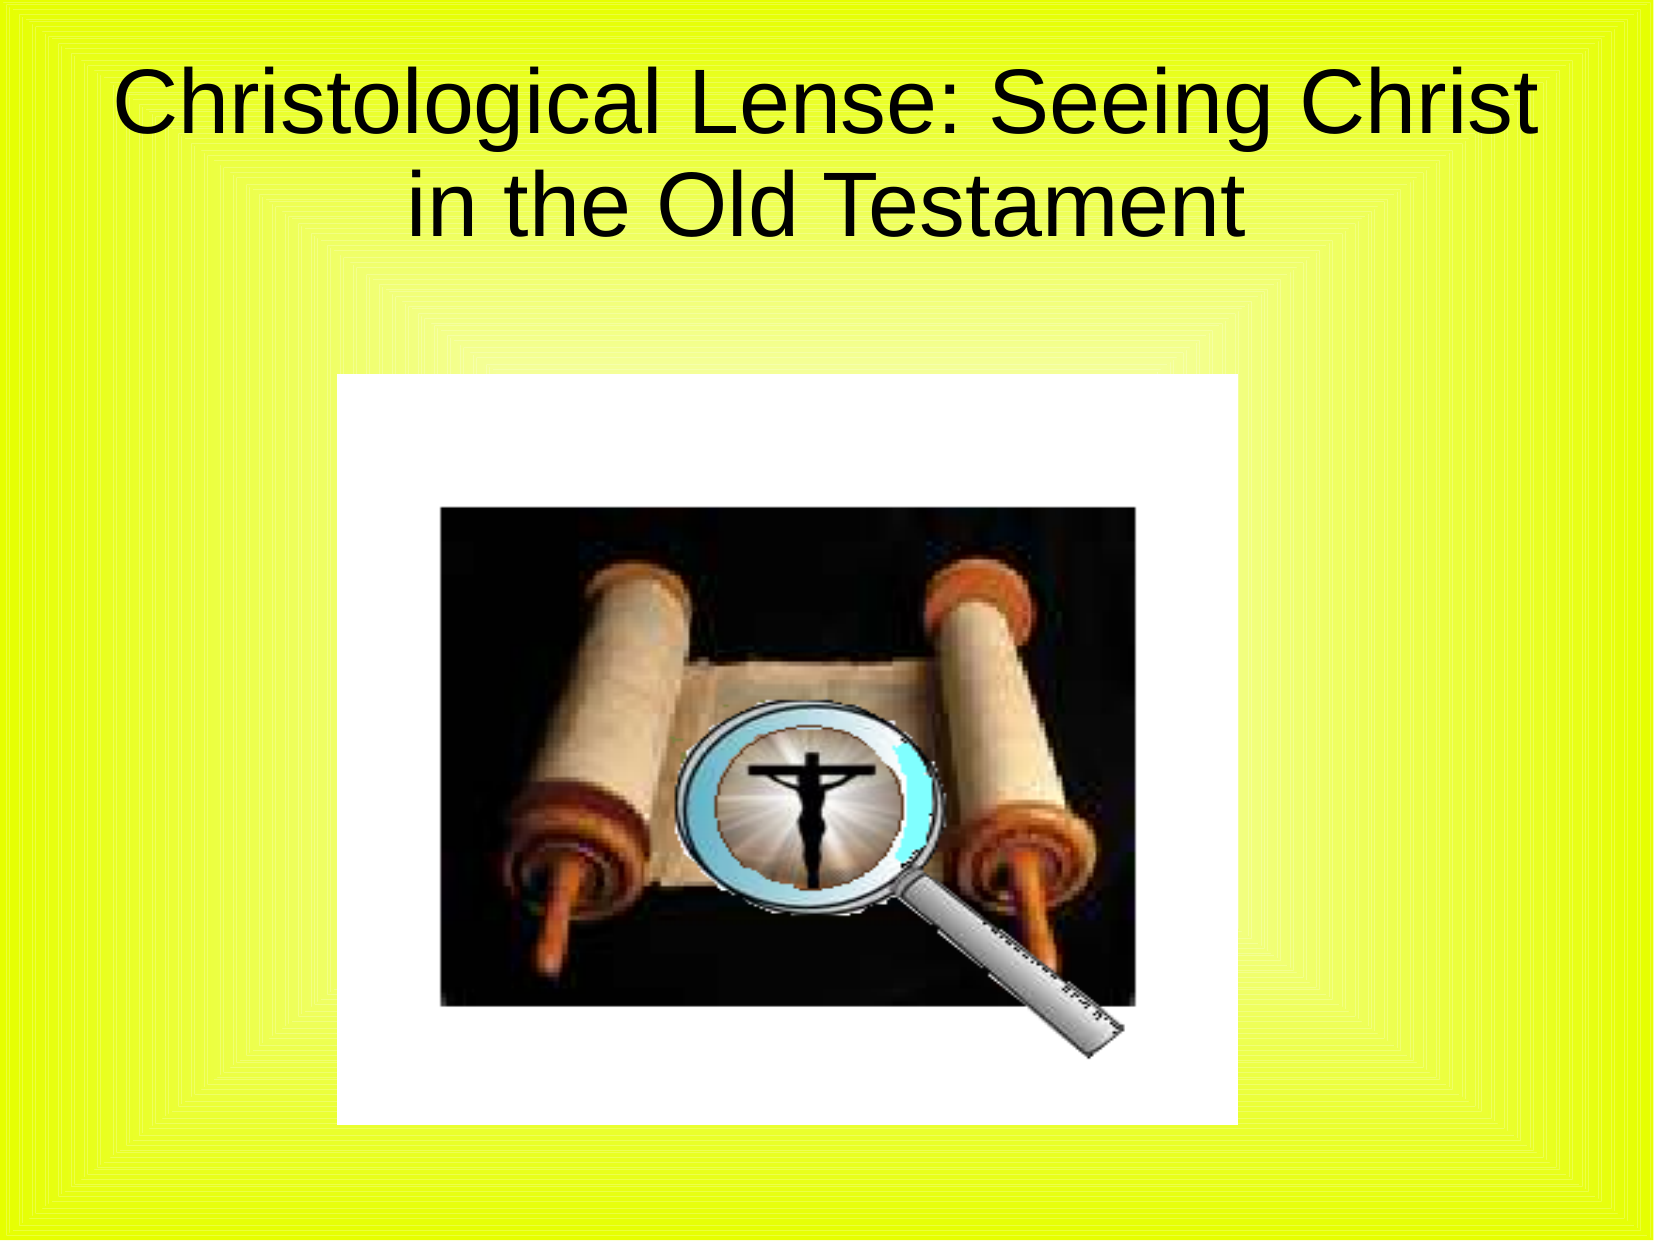

# Christological Lense: Seeing Christ in the Old Testament